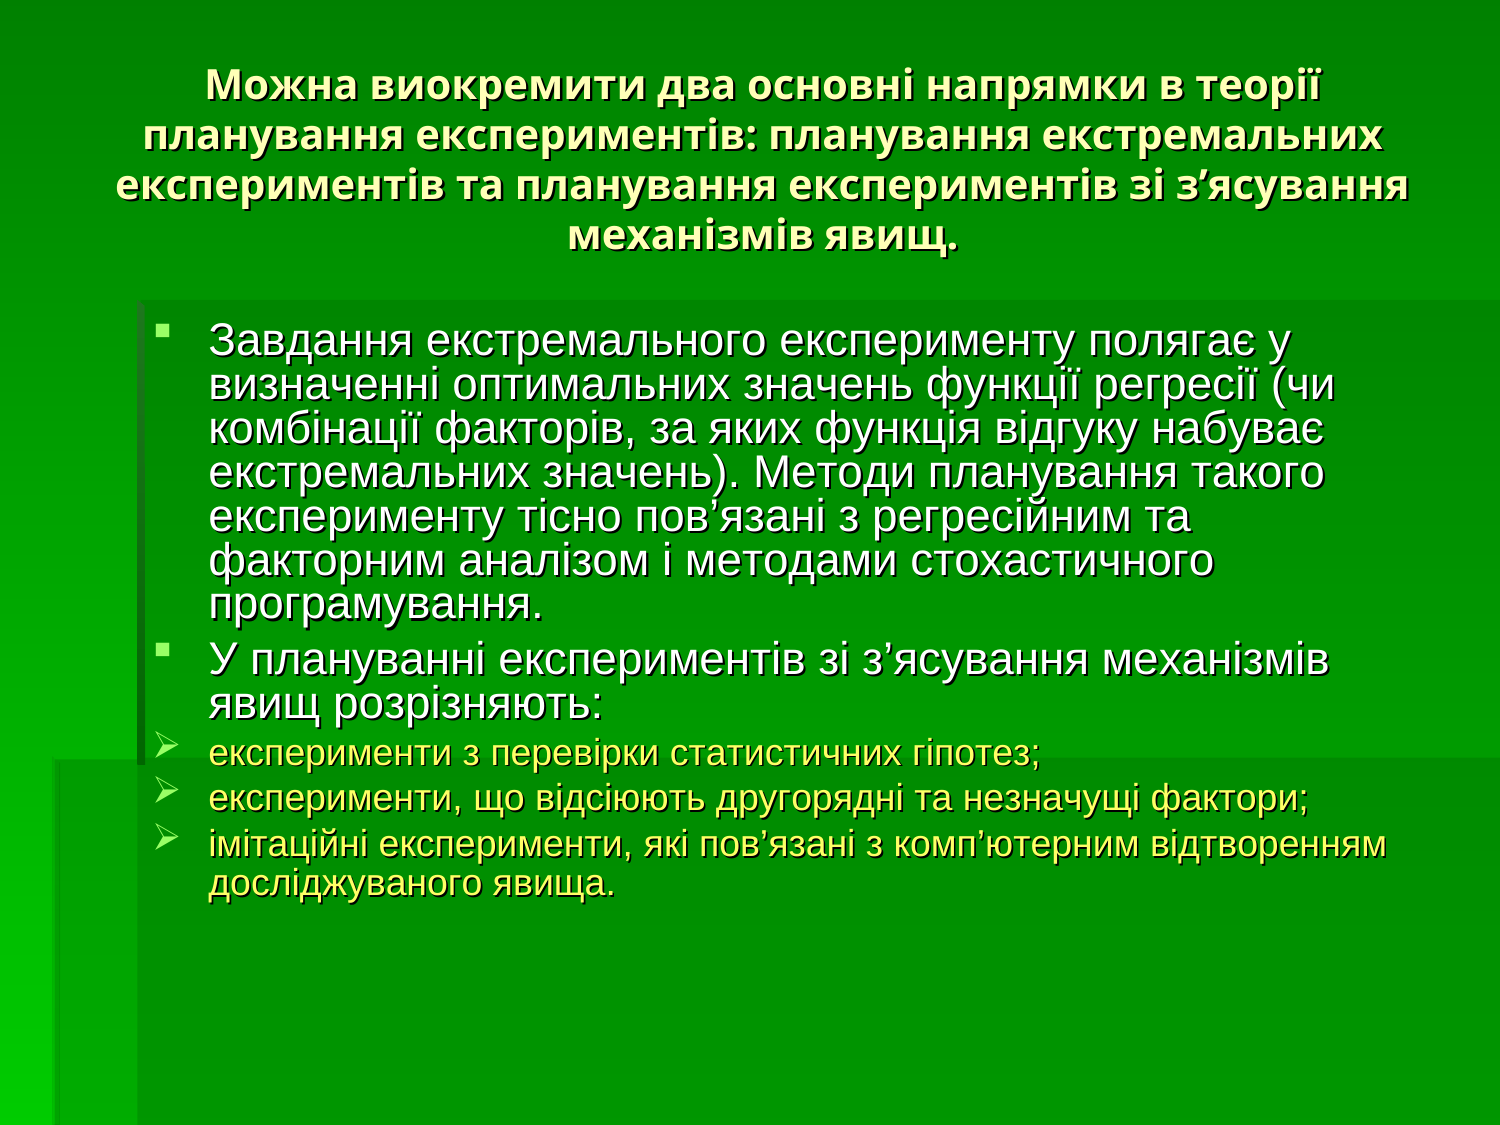

# Можна виокремити два основні напрямки в теорії планування експериментів: планування екстремальних експериментів та планування експериментів зі з’ясування механізмів явищ.
Завдання екстремального експерименту полягає у визначенні оптимальних значень функції регресії (чи комбінації факторів, за яких функція відгуку набуває екстремальних значень). Методи планування такого експерименту тісно пов’язані з регресійним та факторним аналізом і методами стохастичного програмування.
У плануванні експериментів зі з’ясування механізмів явищ розрізняють:
експерименти з перевірки статистичних гіпотез;
експерименти, що відсіюють другорядні та незначущі фактори;
імітаційні експерименти, які пов’язані з комп’ютерним відтворенням досліджуваного явища.